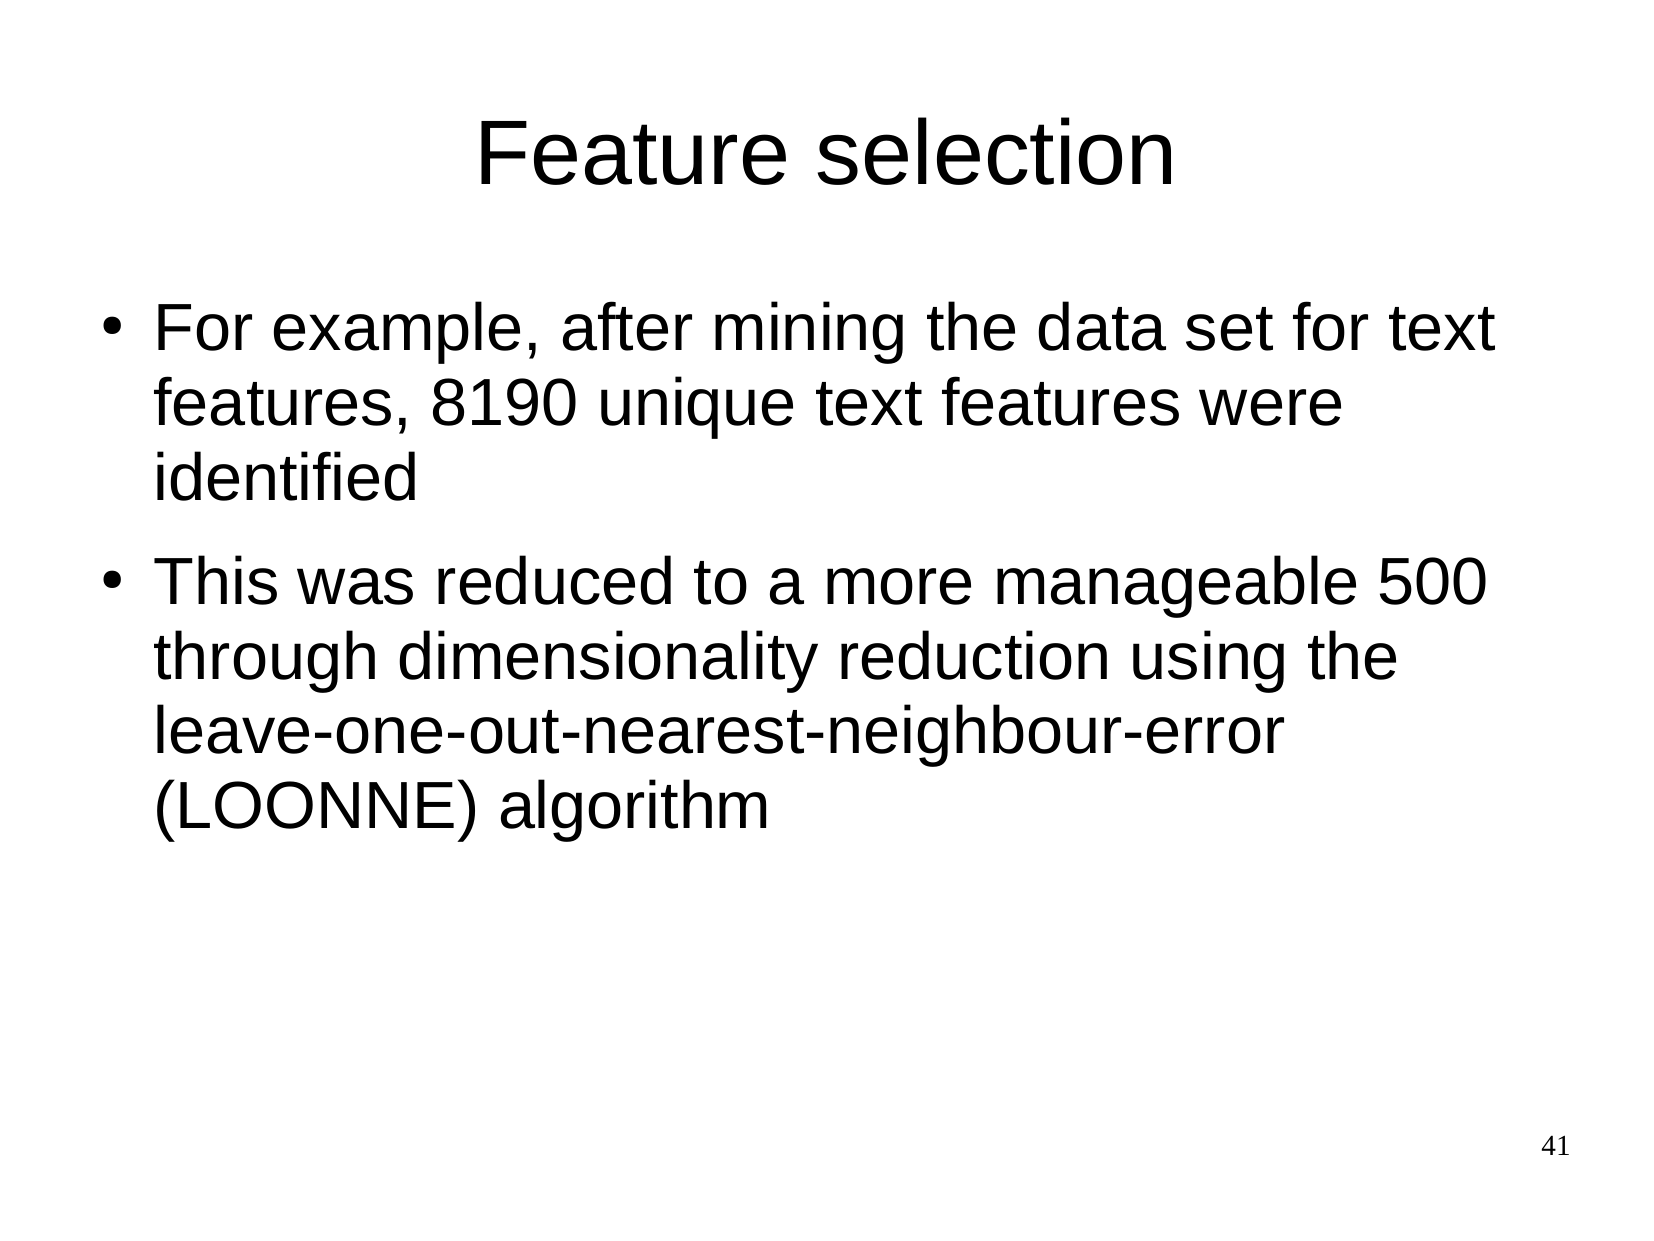

# Feature selection
For example, after mining the data set for text features, 8190 unique text features were identified
This was reduced to a more manageable 500 through dimensionality reduction using the leave-one-out-nearest-neighbour-error (LOONNE) algorithm
41